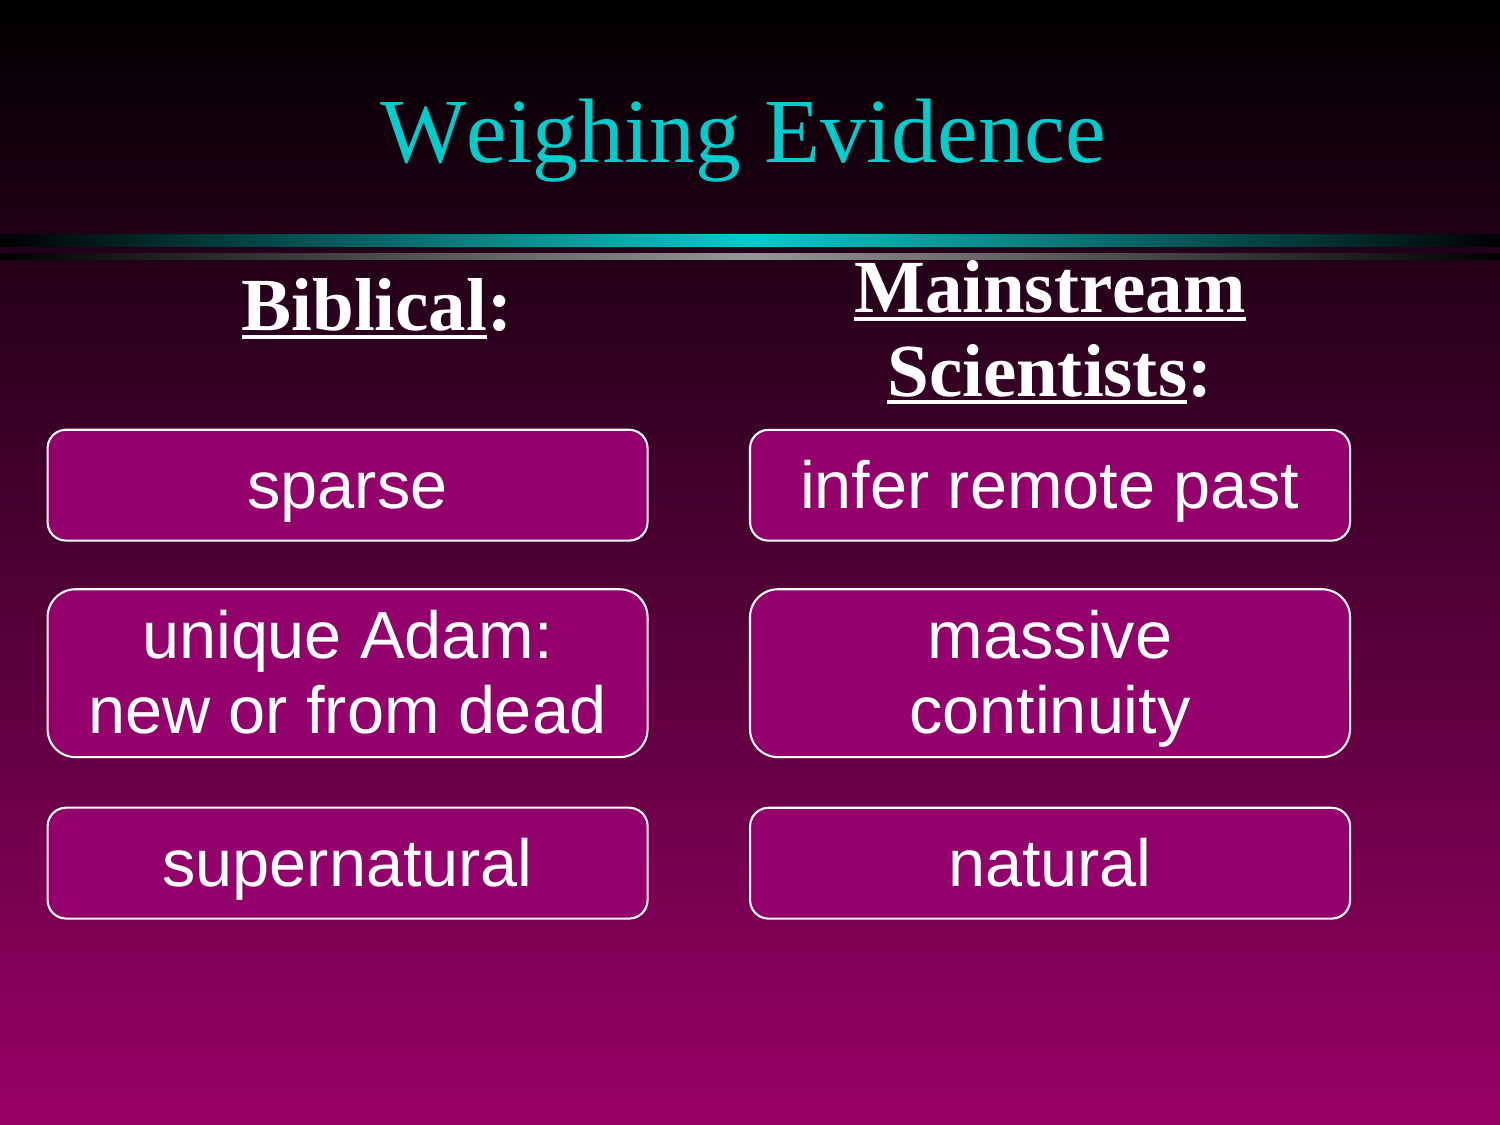

# Weighing Evidence
Mainstream Scientists:
Biblical:
sparse
infer remote past
unique Adam:
new or from dead
massive
continuity
supernatural
natural